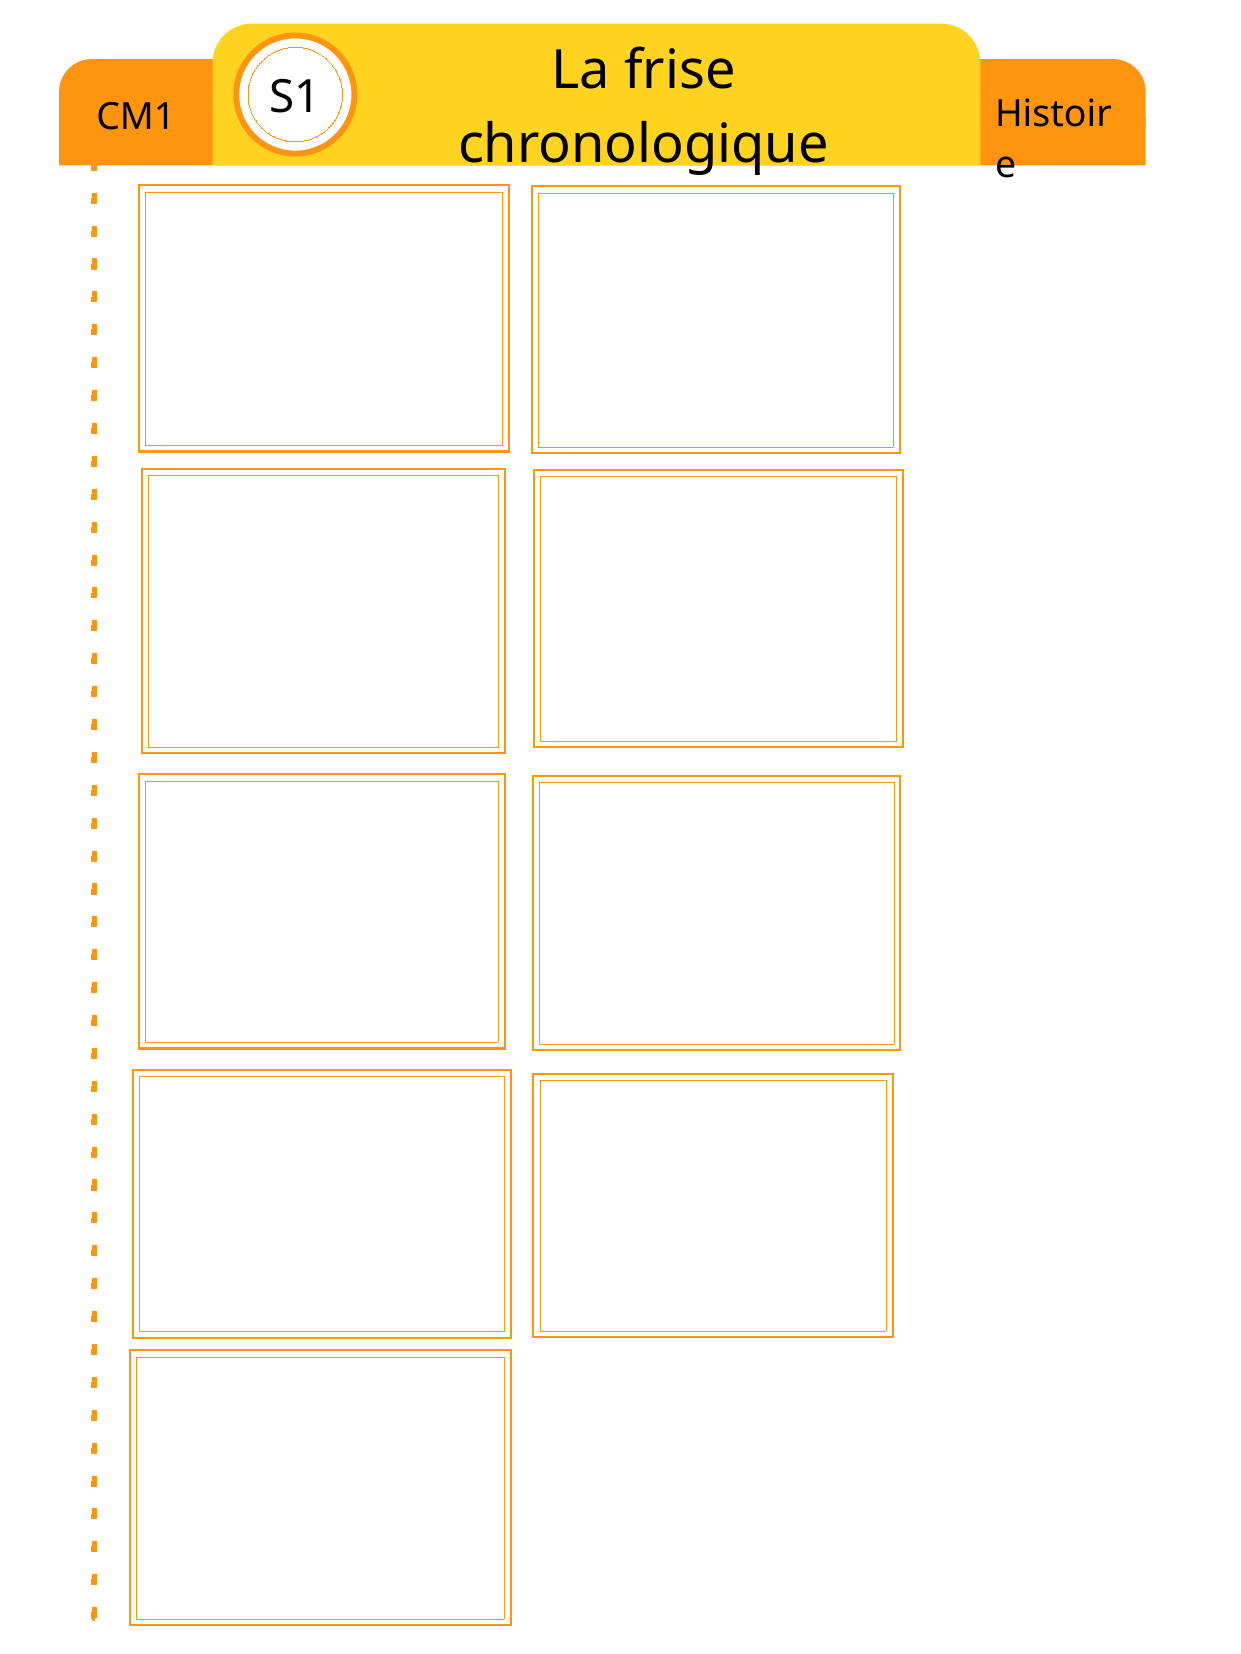

La frise chronologique
S1
Histoire
CM1
| |
| --- |
| |
| --- |
| |
| --- |
| |
| --- |
| |
| --- |
| |
| --- |
| |
| --- |
| |
| --- |
| |
| --- |